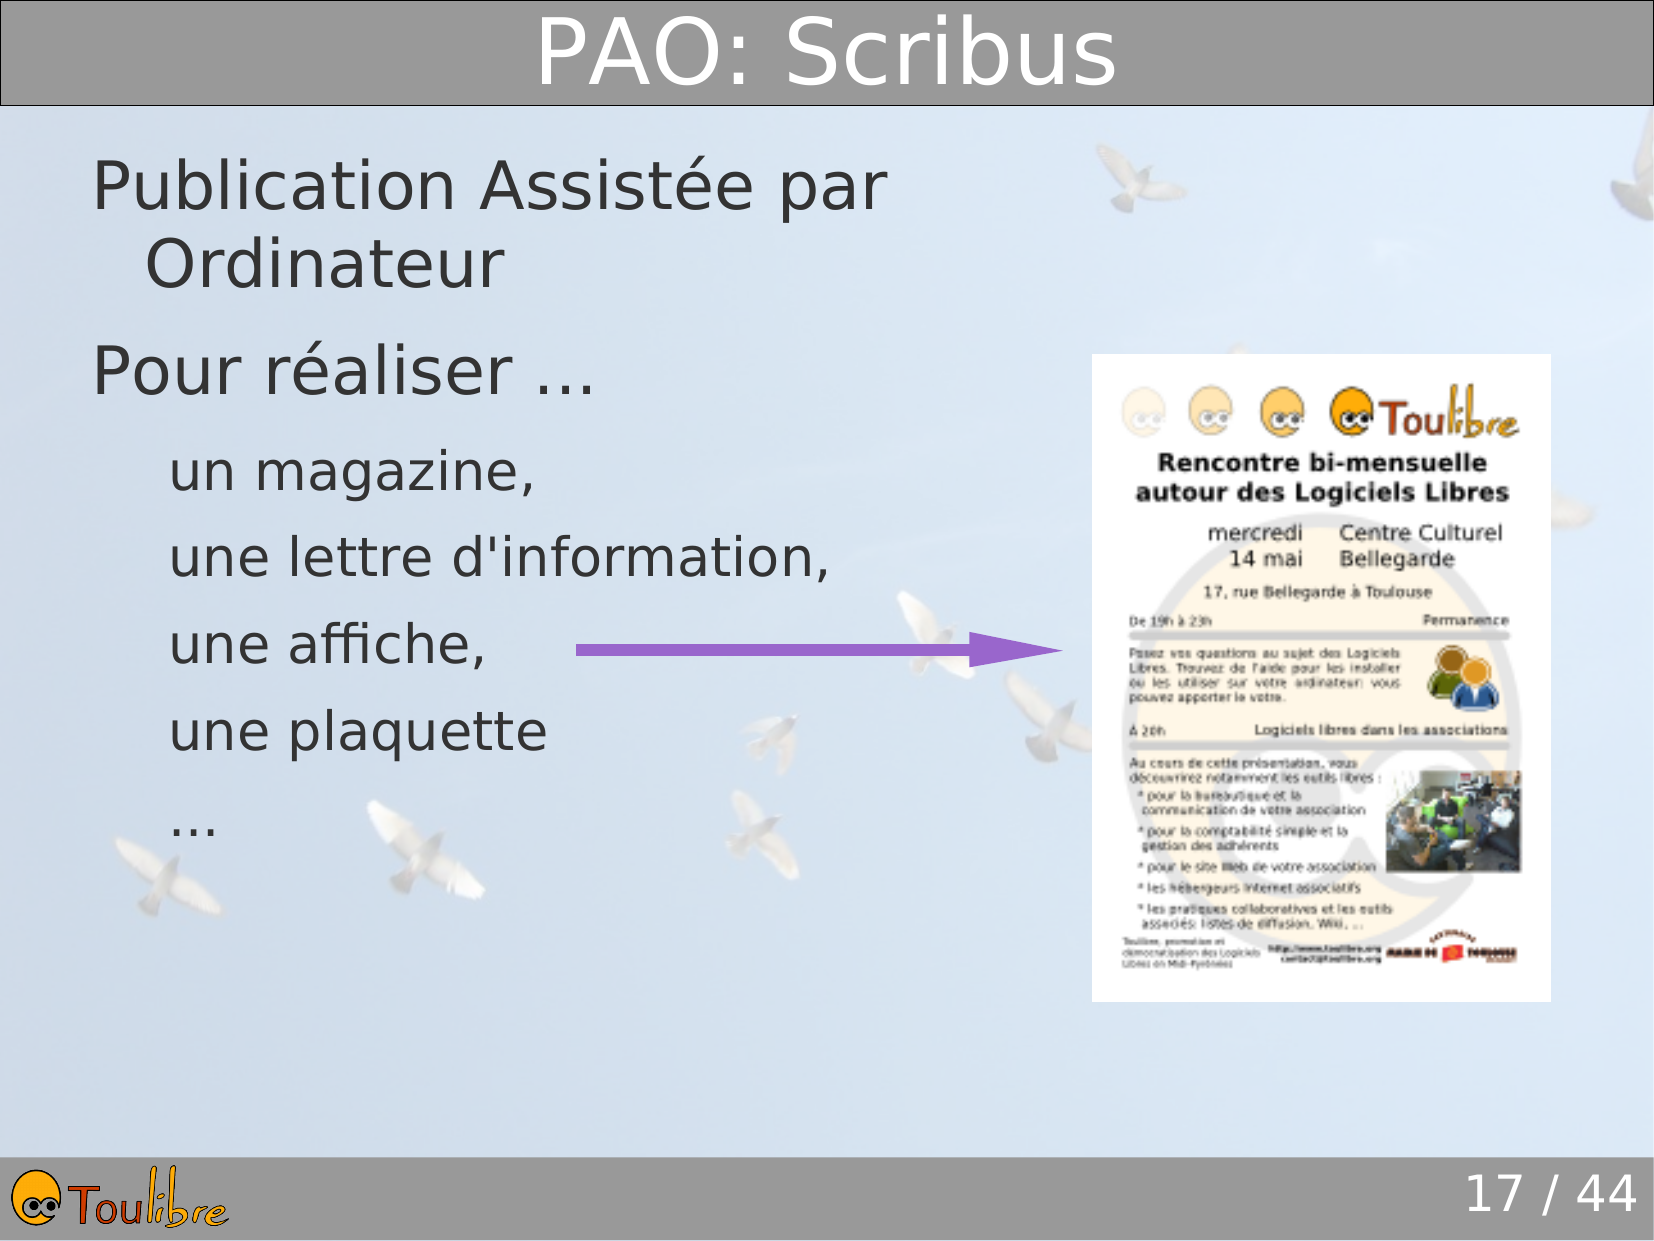

# PAO: Scribus
Publication Assistée par Ordinateur
Pour réaliser ...
un magazine,
une lettre d'information,
une affiche,
une plaquette
...